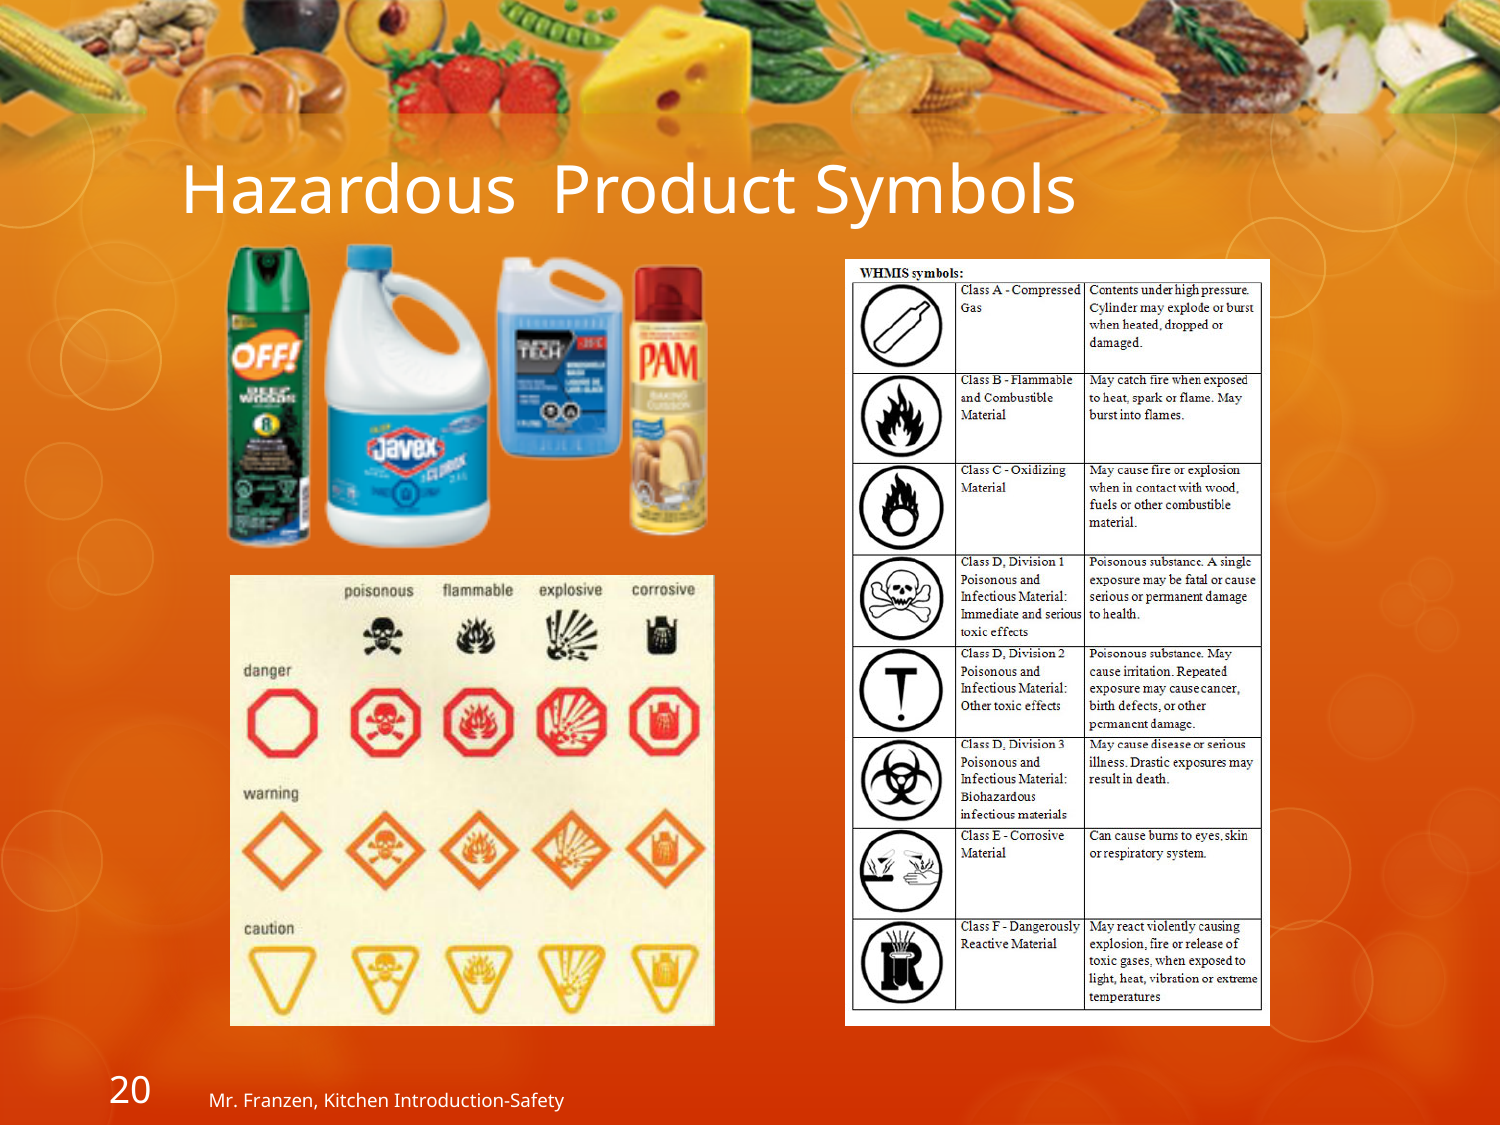

# Hazardous Product Symbols
Mr. Franzen, Kitchen Introduction-Safety